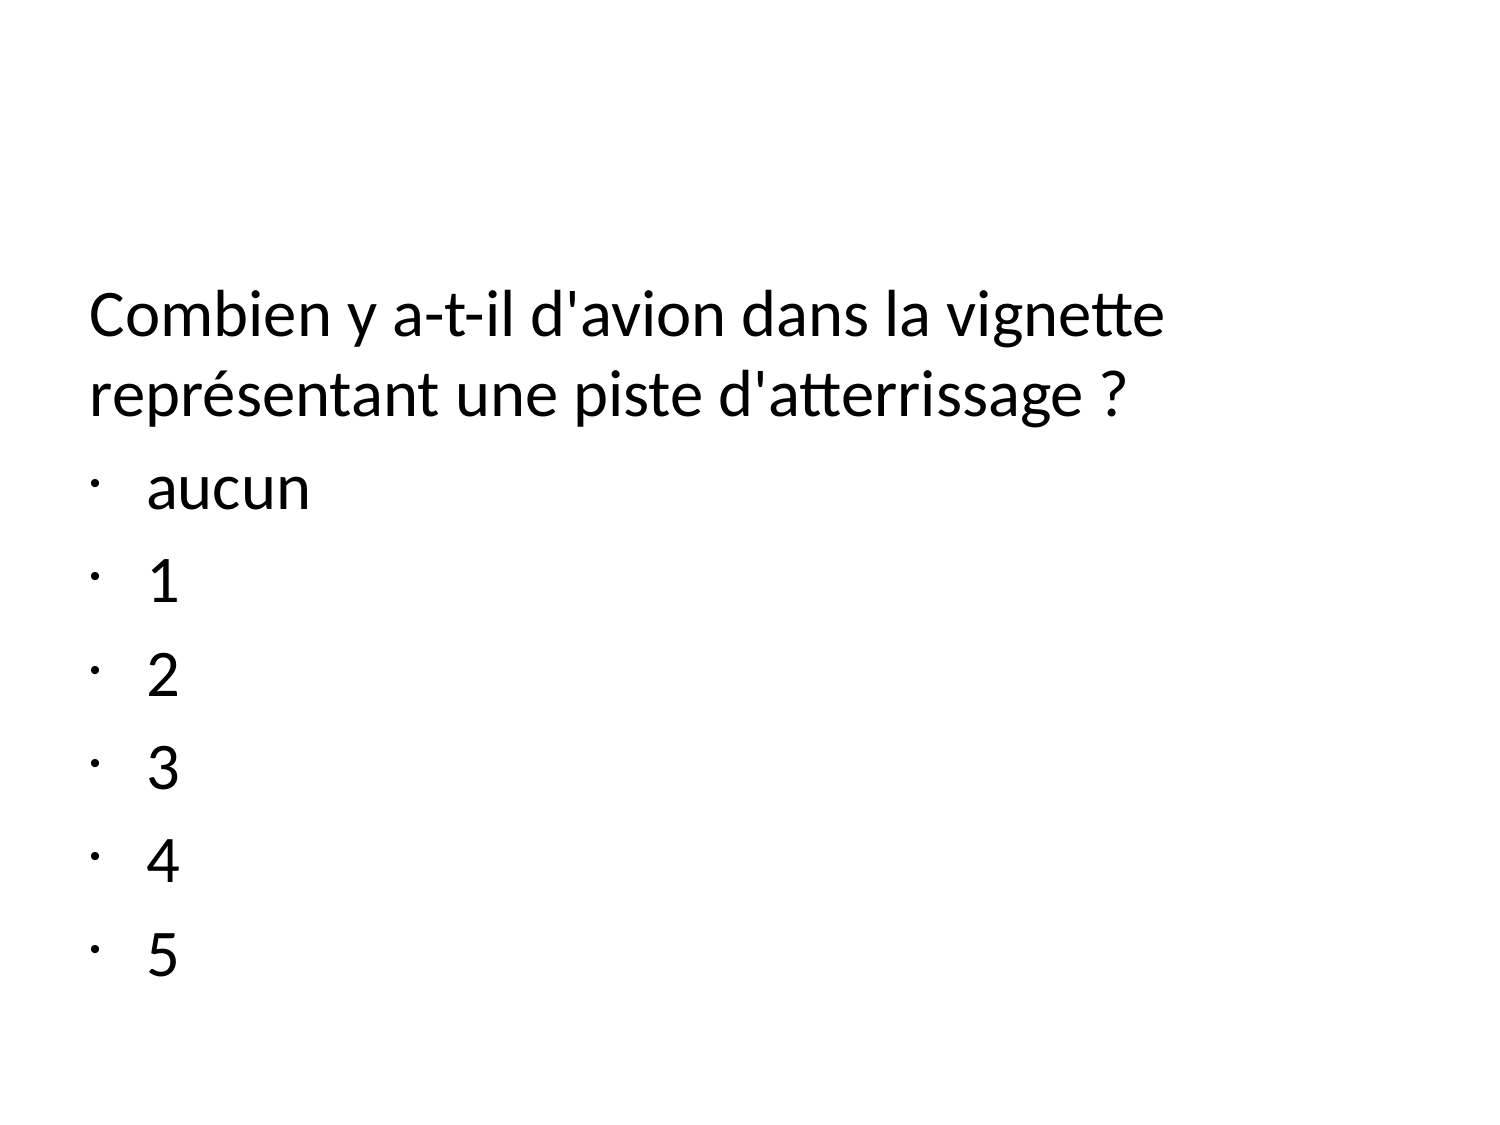

#
Combien y a-t-il d'avion dans la vignette représentant une piste d'atterrissage ?
aucun
1
2
3
4
5